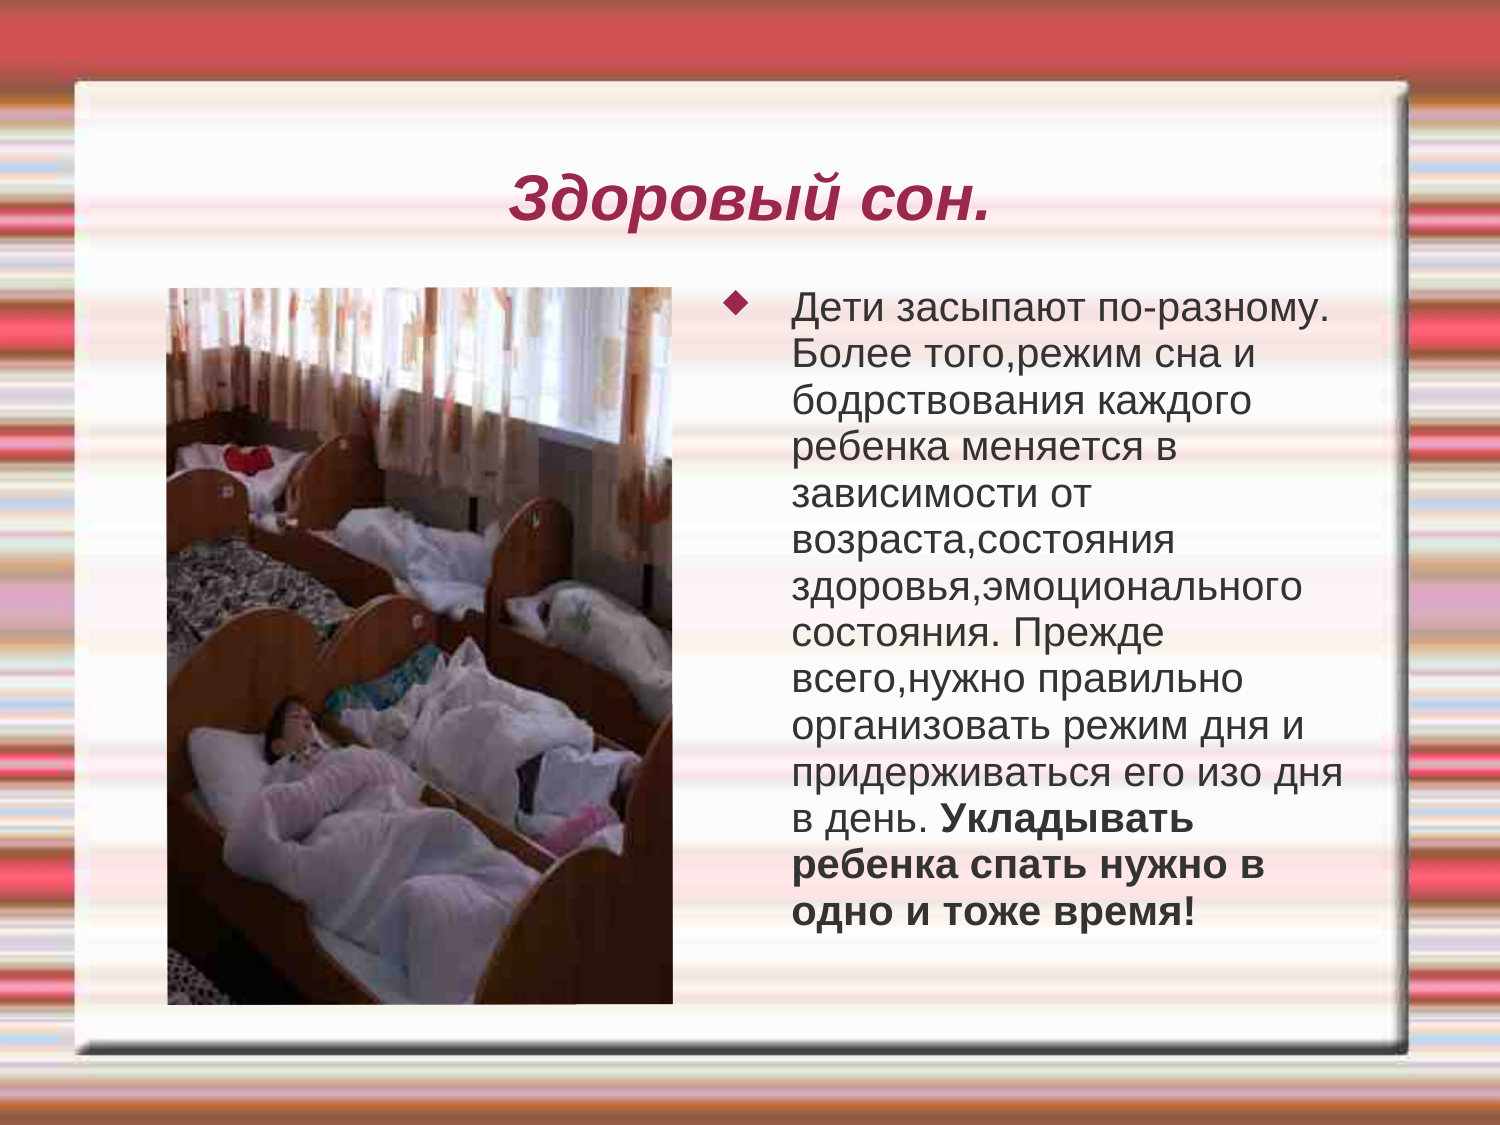

# Здоровый сон.
Дети засыпают по-разному. Более того,режим сна и бодрствования каждого ребенка меняется в зависимости от возраста,состояния здоровья,эмоционального состояния. Прежде всего,нужно правильно организовать режим дня и придерживаться его изо дня в день. Укладывать ребенка спать нужно в одно и тоже время!